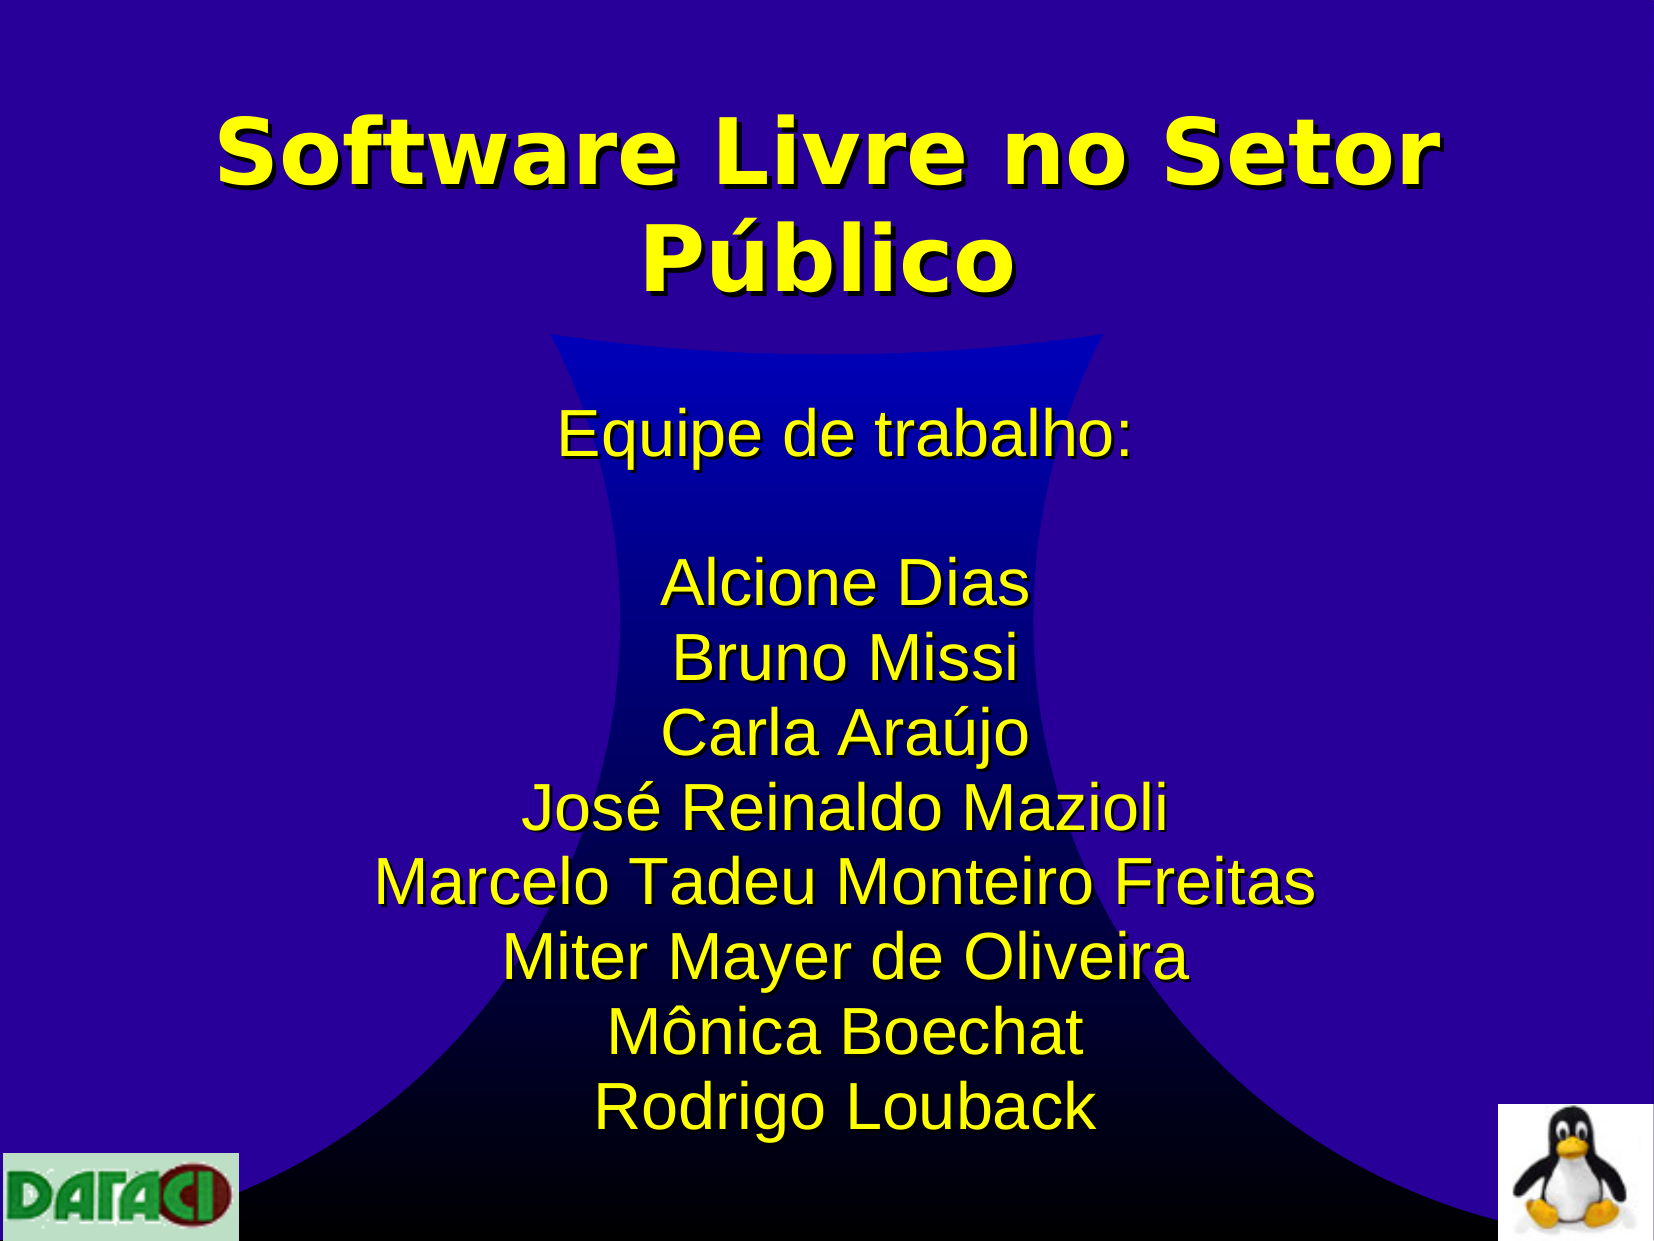

# Software Livre no Setor Público
Equipe de trabalho:
Alcione Dias
Bruno Missi
Carla Araújo
José Reinaldo Mazioli
Marcelo Tadeu Monteiro Freitas
Miter Mayer de Oliveira
Mônica Boechat
Rodrigo Louback